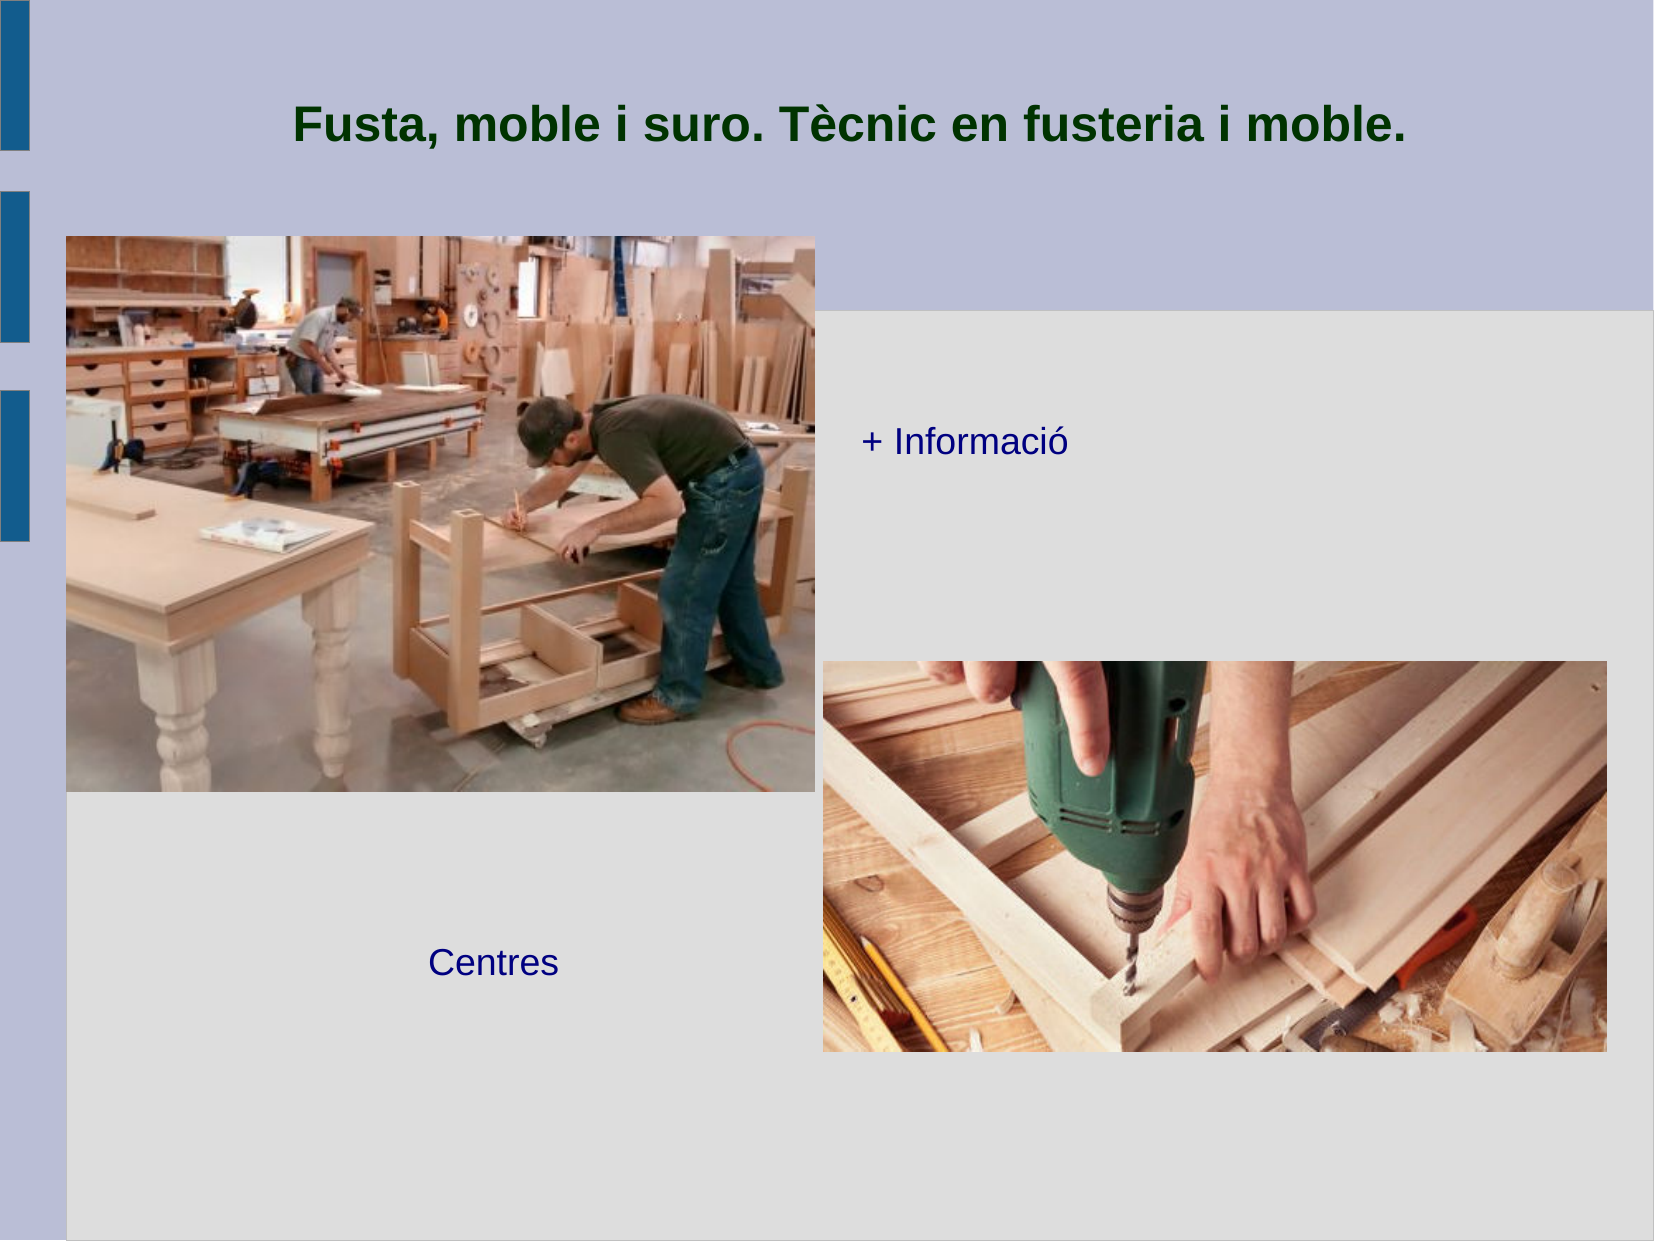

# Fusta, moble i suro. Tècnic en fusteria i moble.
+ Informació
Centres